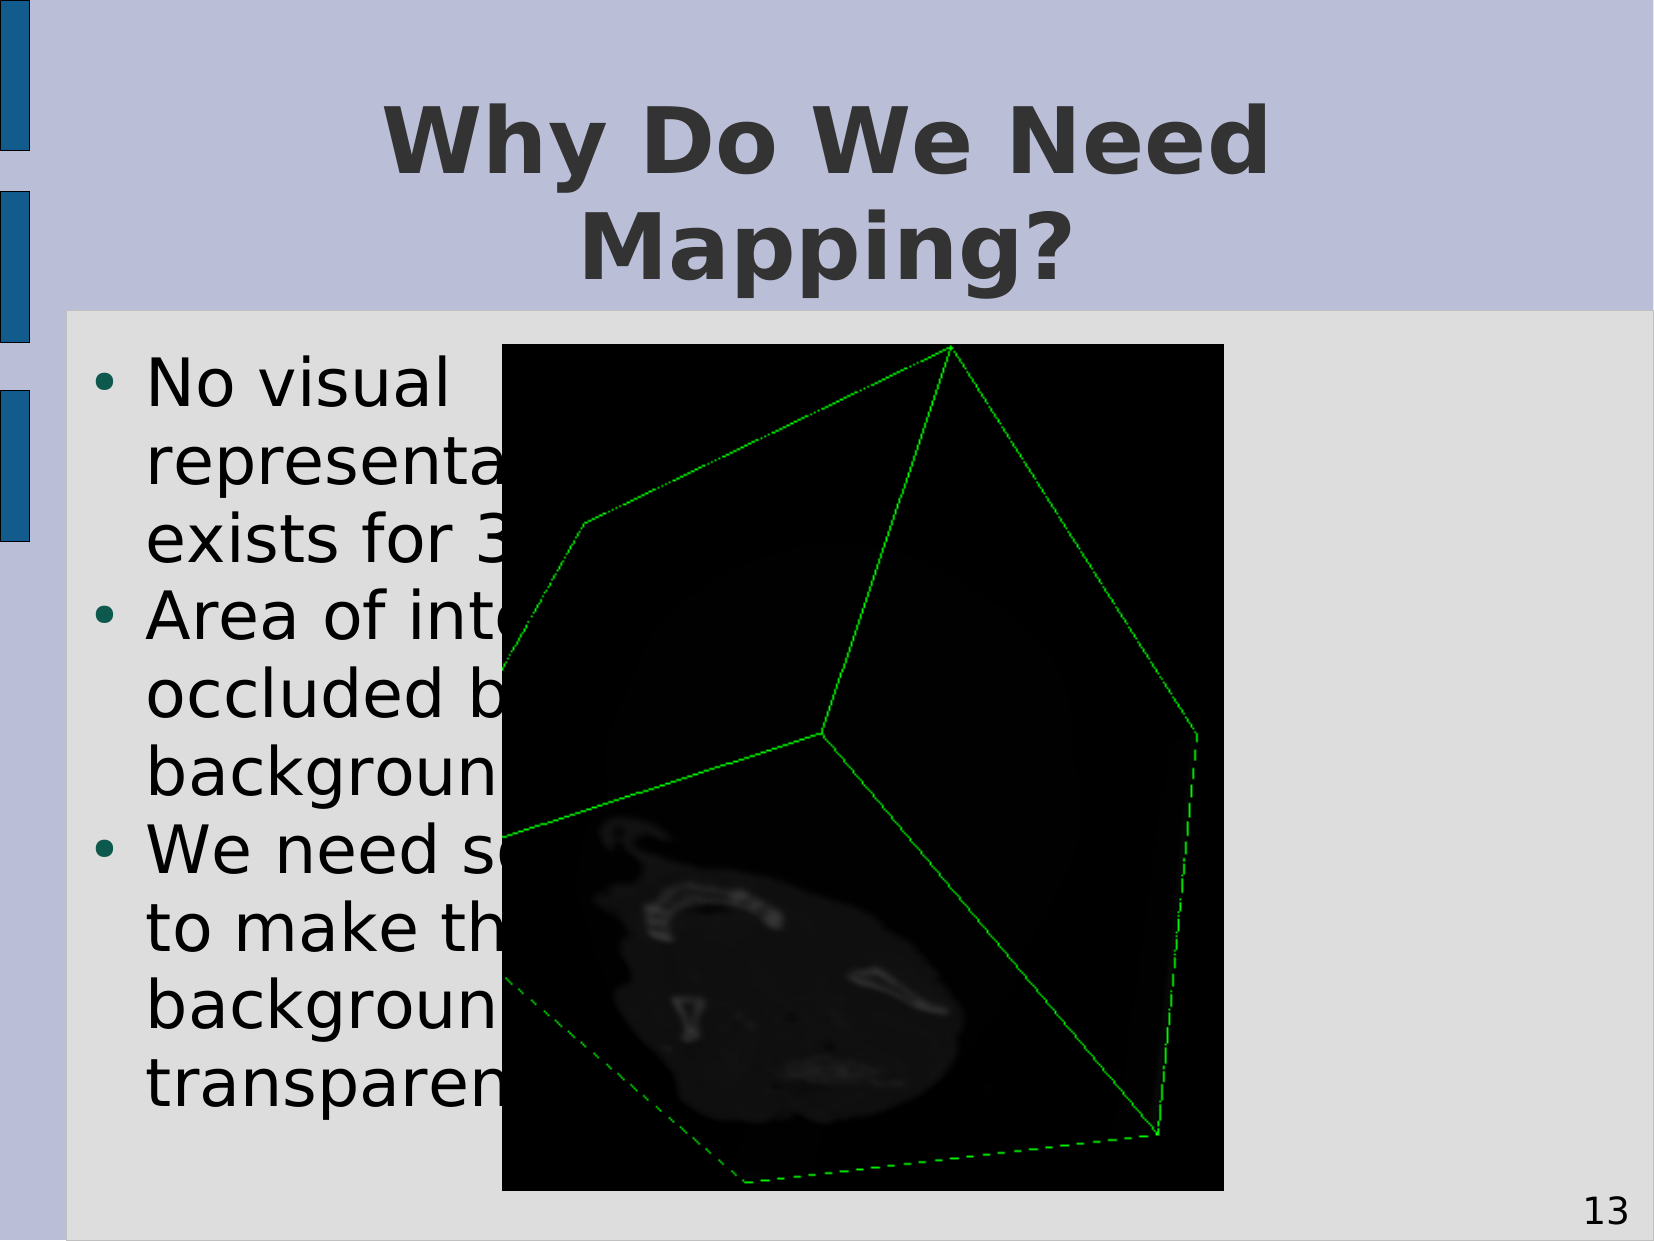

# Why Do We Need Mapping?
No visual representation readily exists for 3D data
Area of interest is occluded by the black background
We need something to make the background transparent